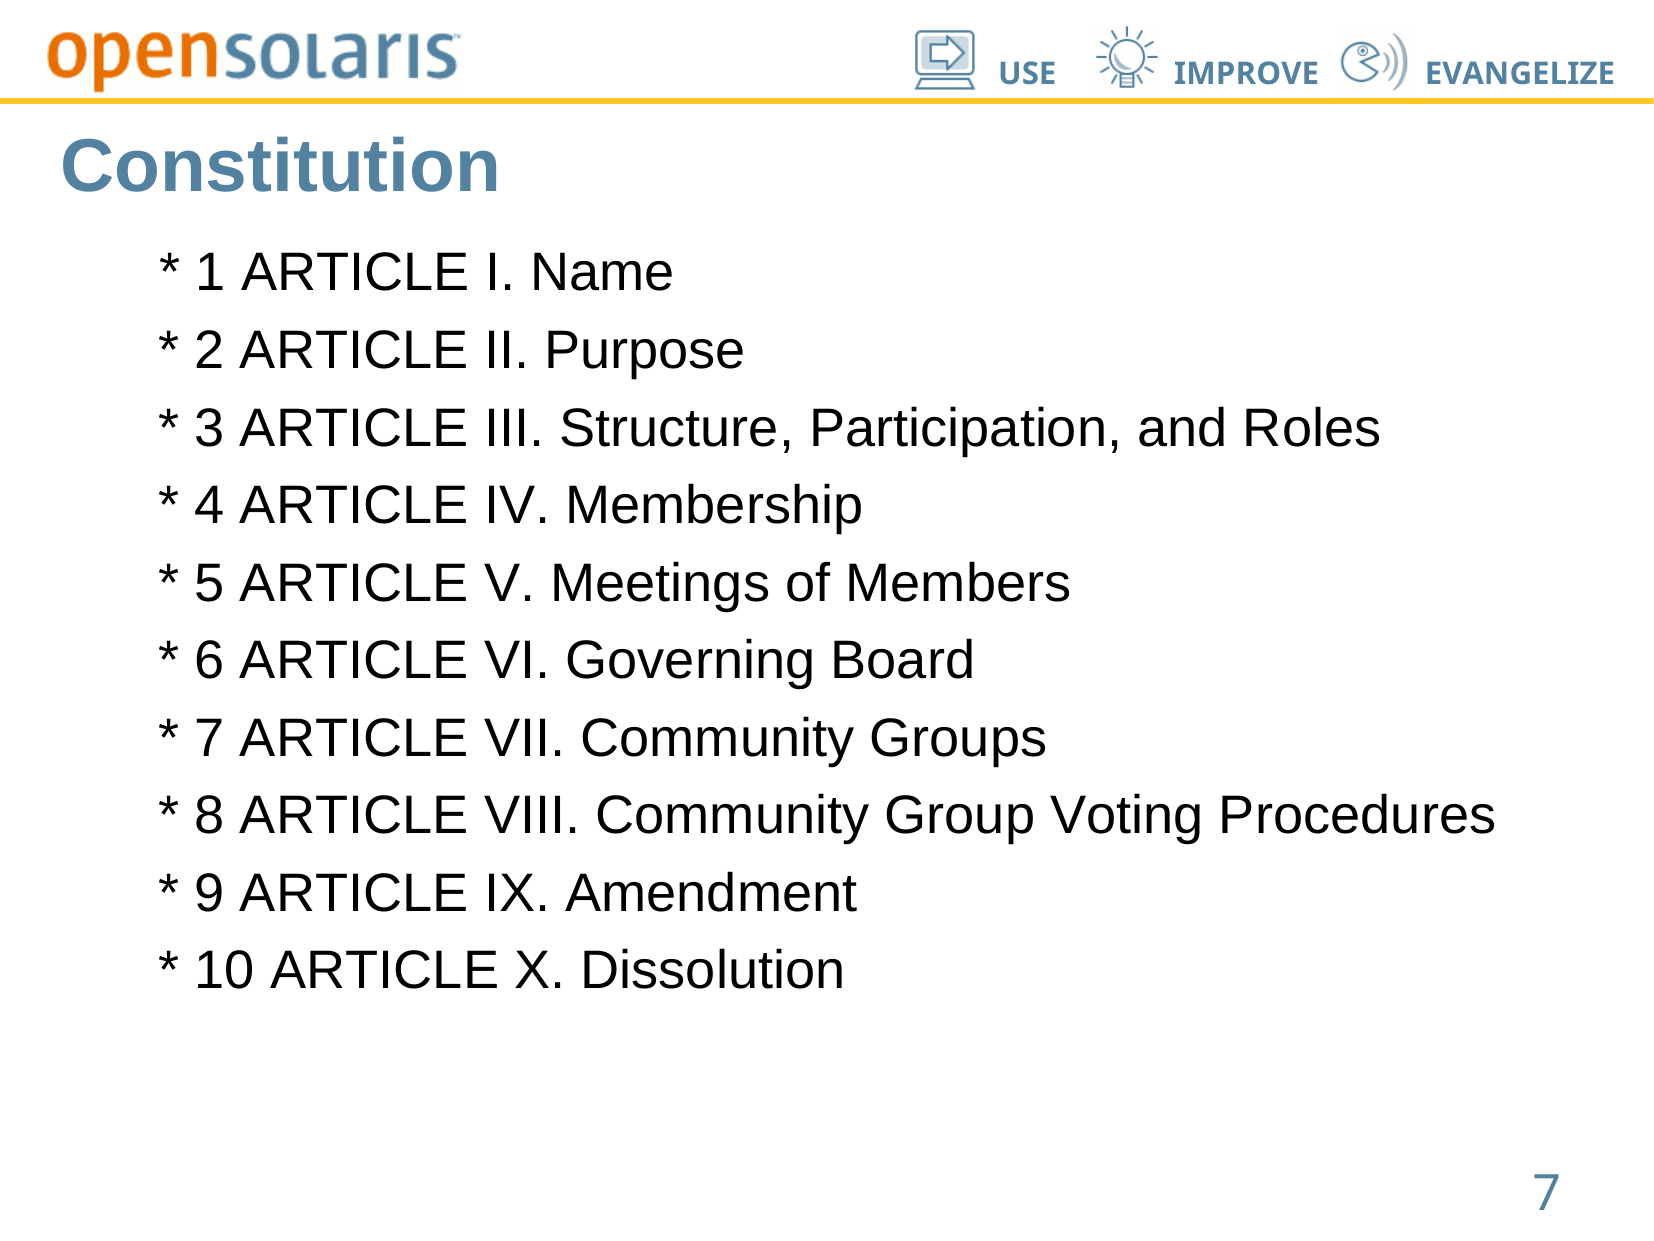

# Constitution
 * 1 ARTICLE I. Name
 * 2 ARTICLE II. Purpose
 * 3 ARTICLE III. Structure, Participation, and Roles
 * 4 ARTICLE IV. Membership
 * 5 ARTICLE V. Meetings of Members
 * 6 ARTICLE VI. Governing Board
 * 7 ARTICLE VII. Community Groups
 * 8 ARTICLE VIII. Community Group Voting Procedures
 * 9 ARTICLE IX. Amendment
 * 10 ARTICLE X. Dissolution